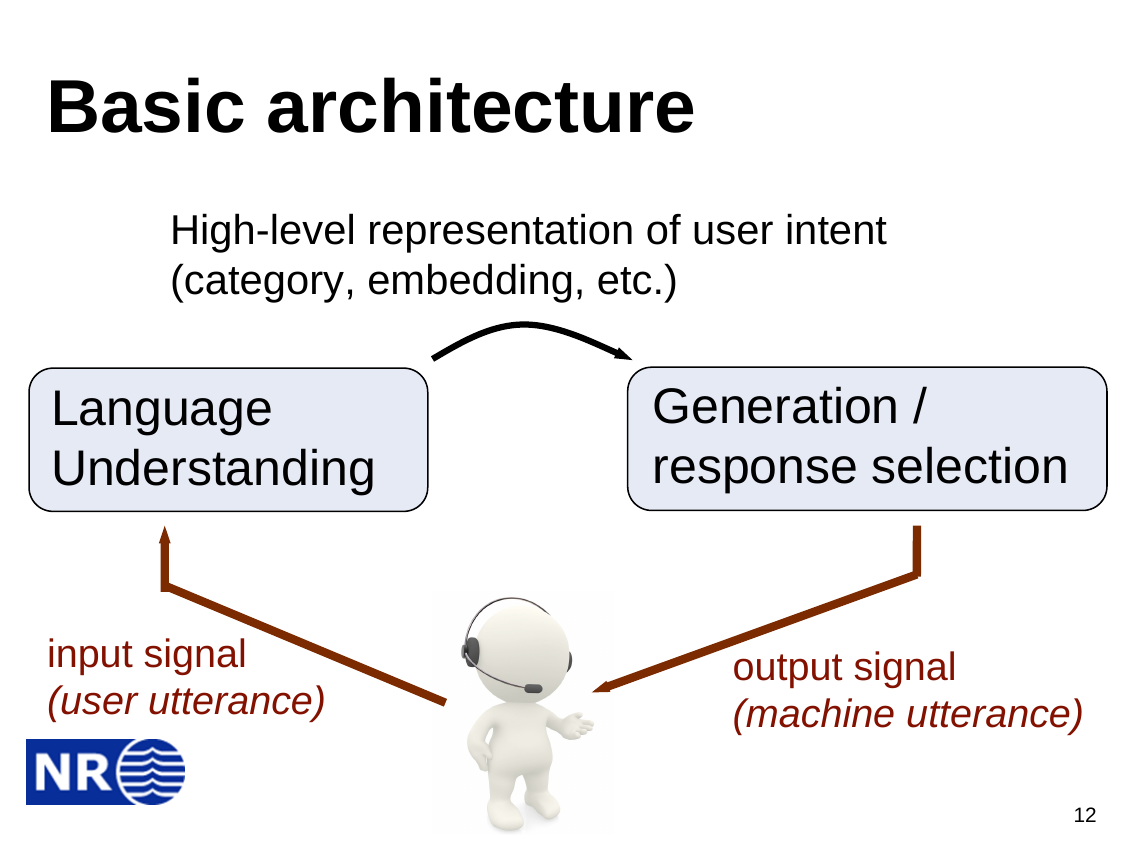

# Basic architecture
High-level representation of user intent (category, embedding, etc.)
Generation / response selection
Language
Understanding
output signal
(machine utterance)
input signal
(user utterance)
11
User